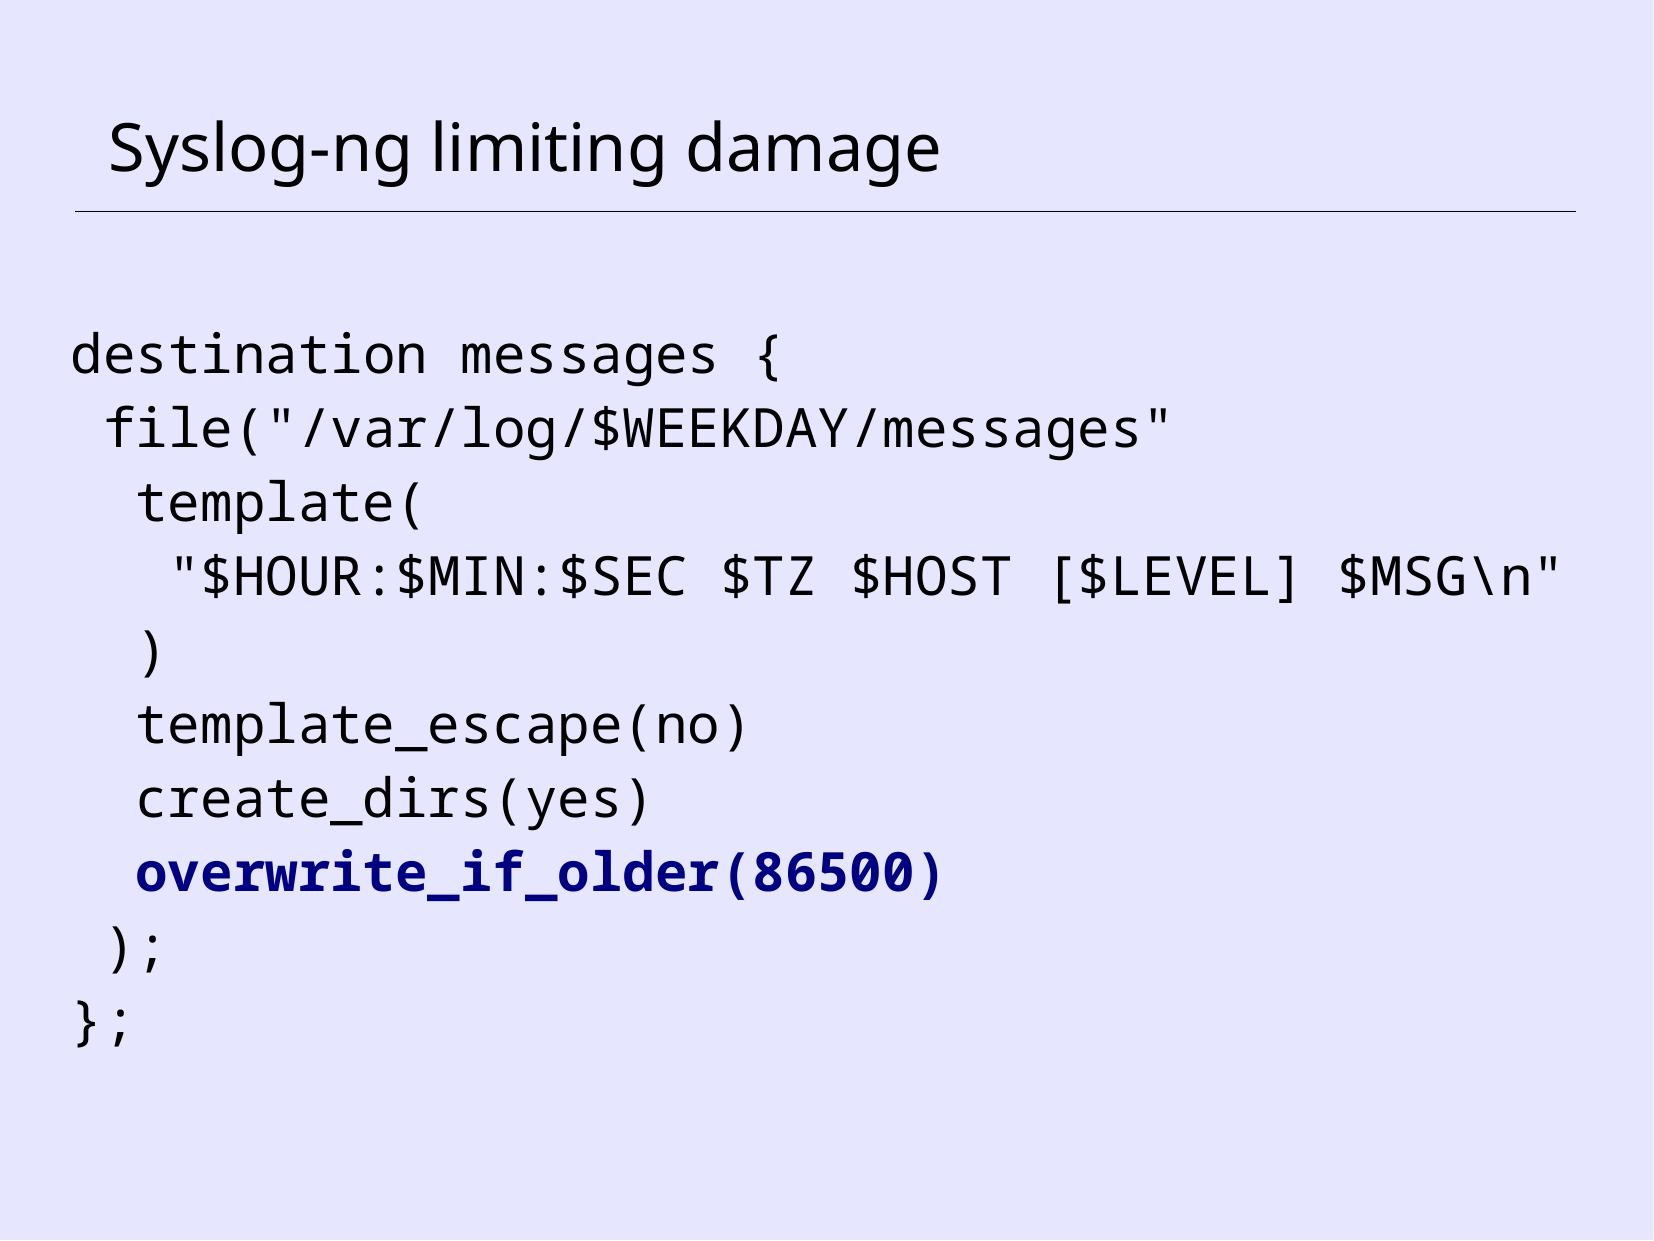

Syslog-ng limiting damage
destination messages {
 file("/var/log/$WEEKDAY/messages"
 template(
 "$HOUR:$MIN:$SEC $TZ $HOST [$LEVEL] $MSG\n"
 )
 template_escape(no)
 create_dirs(yes)
 overwrite_if_older(86500)
 );
};